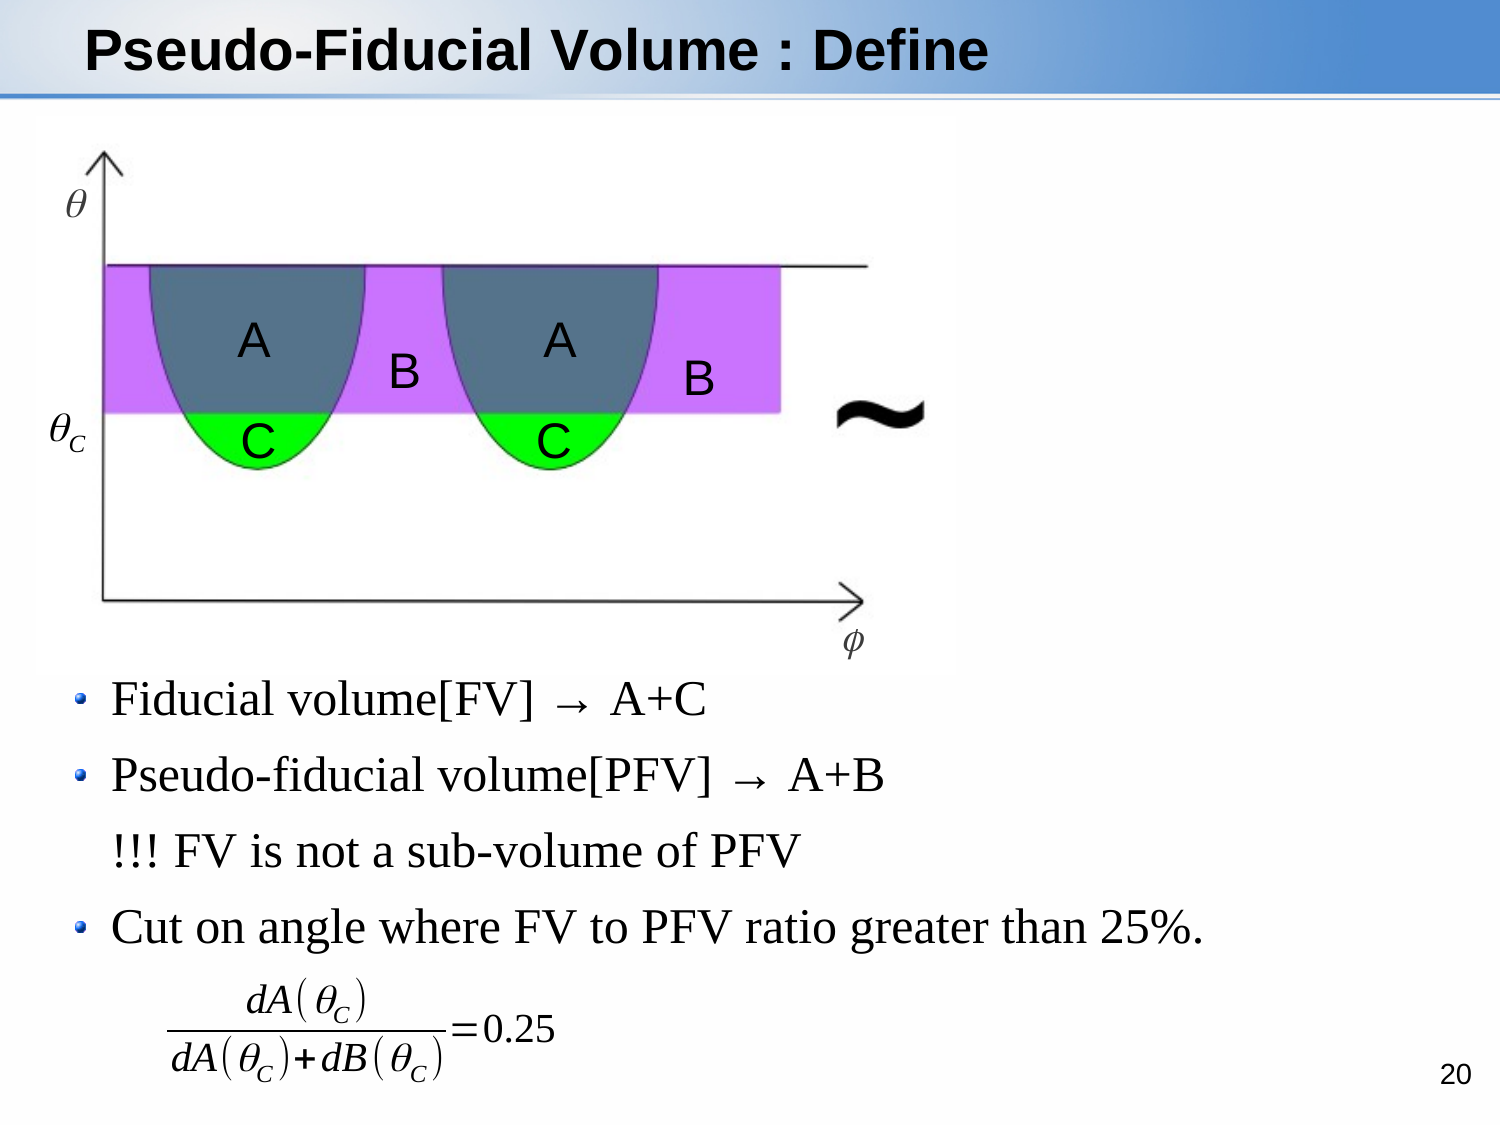

# Pseudo-Fiducial Volume : Define
A
A
B
B
C
C
Fiducial volume[FV] → A+C
Pseudo-fiducial volume[PFV] → A+B
!!! FV is not a sub-volume of PFV
Cut on angle where FV to PFV ratio greater than 25%.